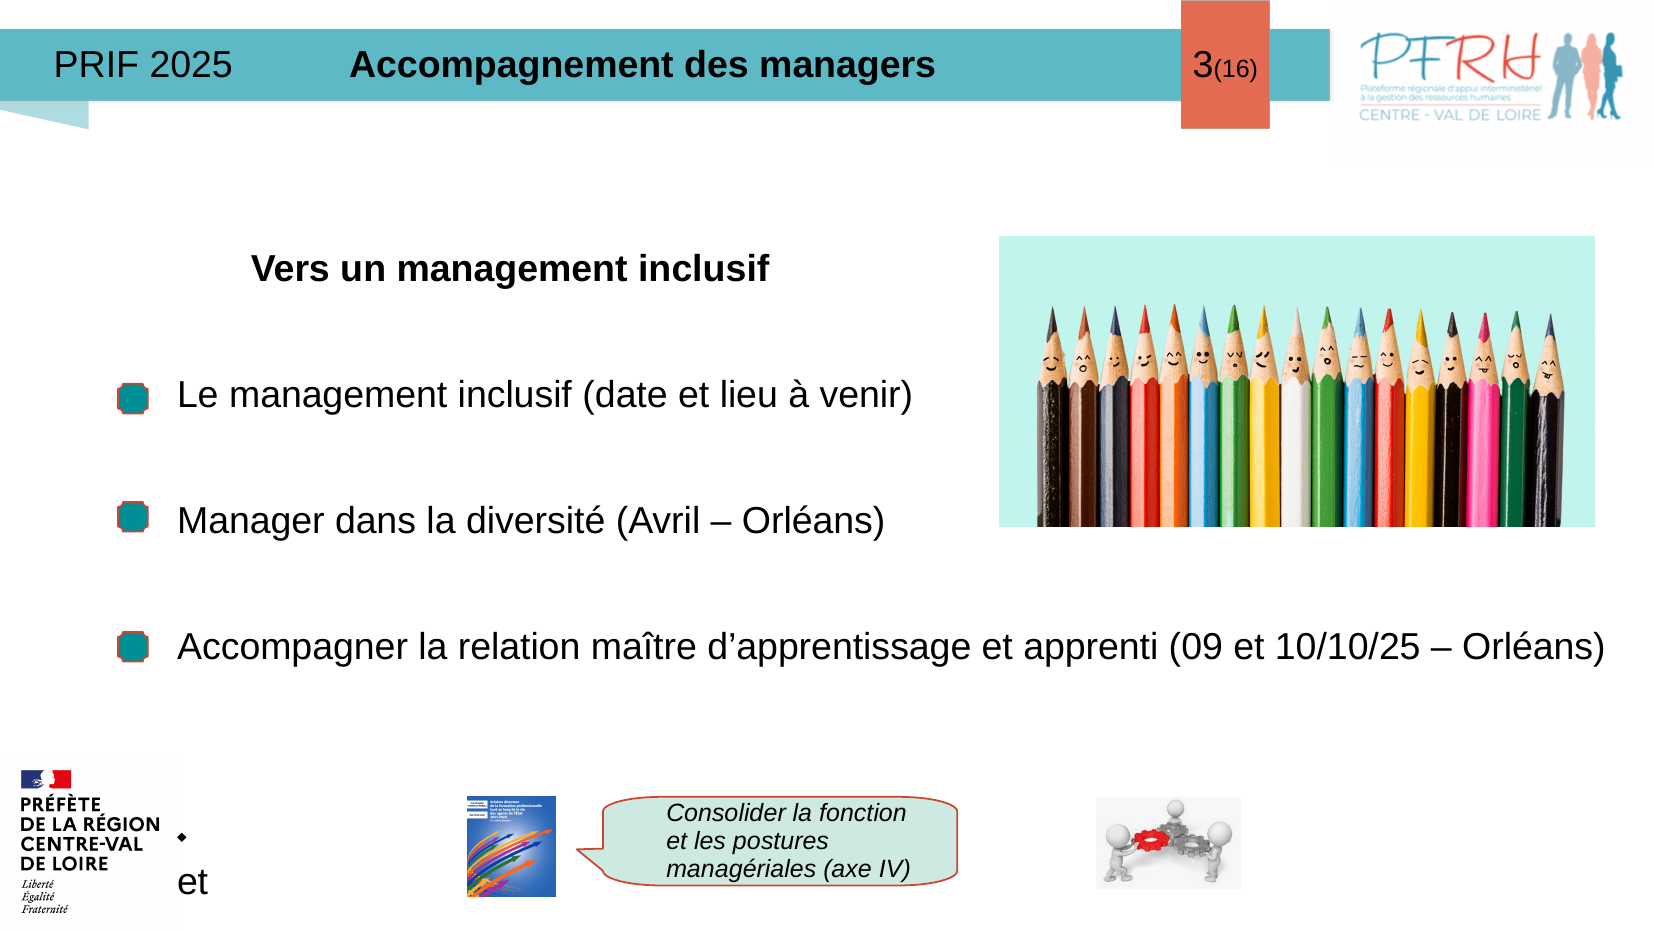

3(16)
PRIF 2025		Accompagnement des managers
	Vers un management inclusif
Le management inclusif (date et lieu à venir)
Manager dans la diversité (Avril – Orléans)
Accompagner la relation maître d’apprentissage et apprenti (09 et 10/10/25 – Orléans)
et
Consolider la fonction et les postures managériales (axe IV)